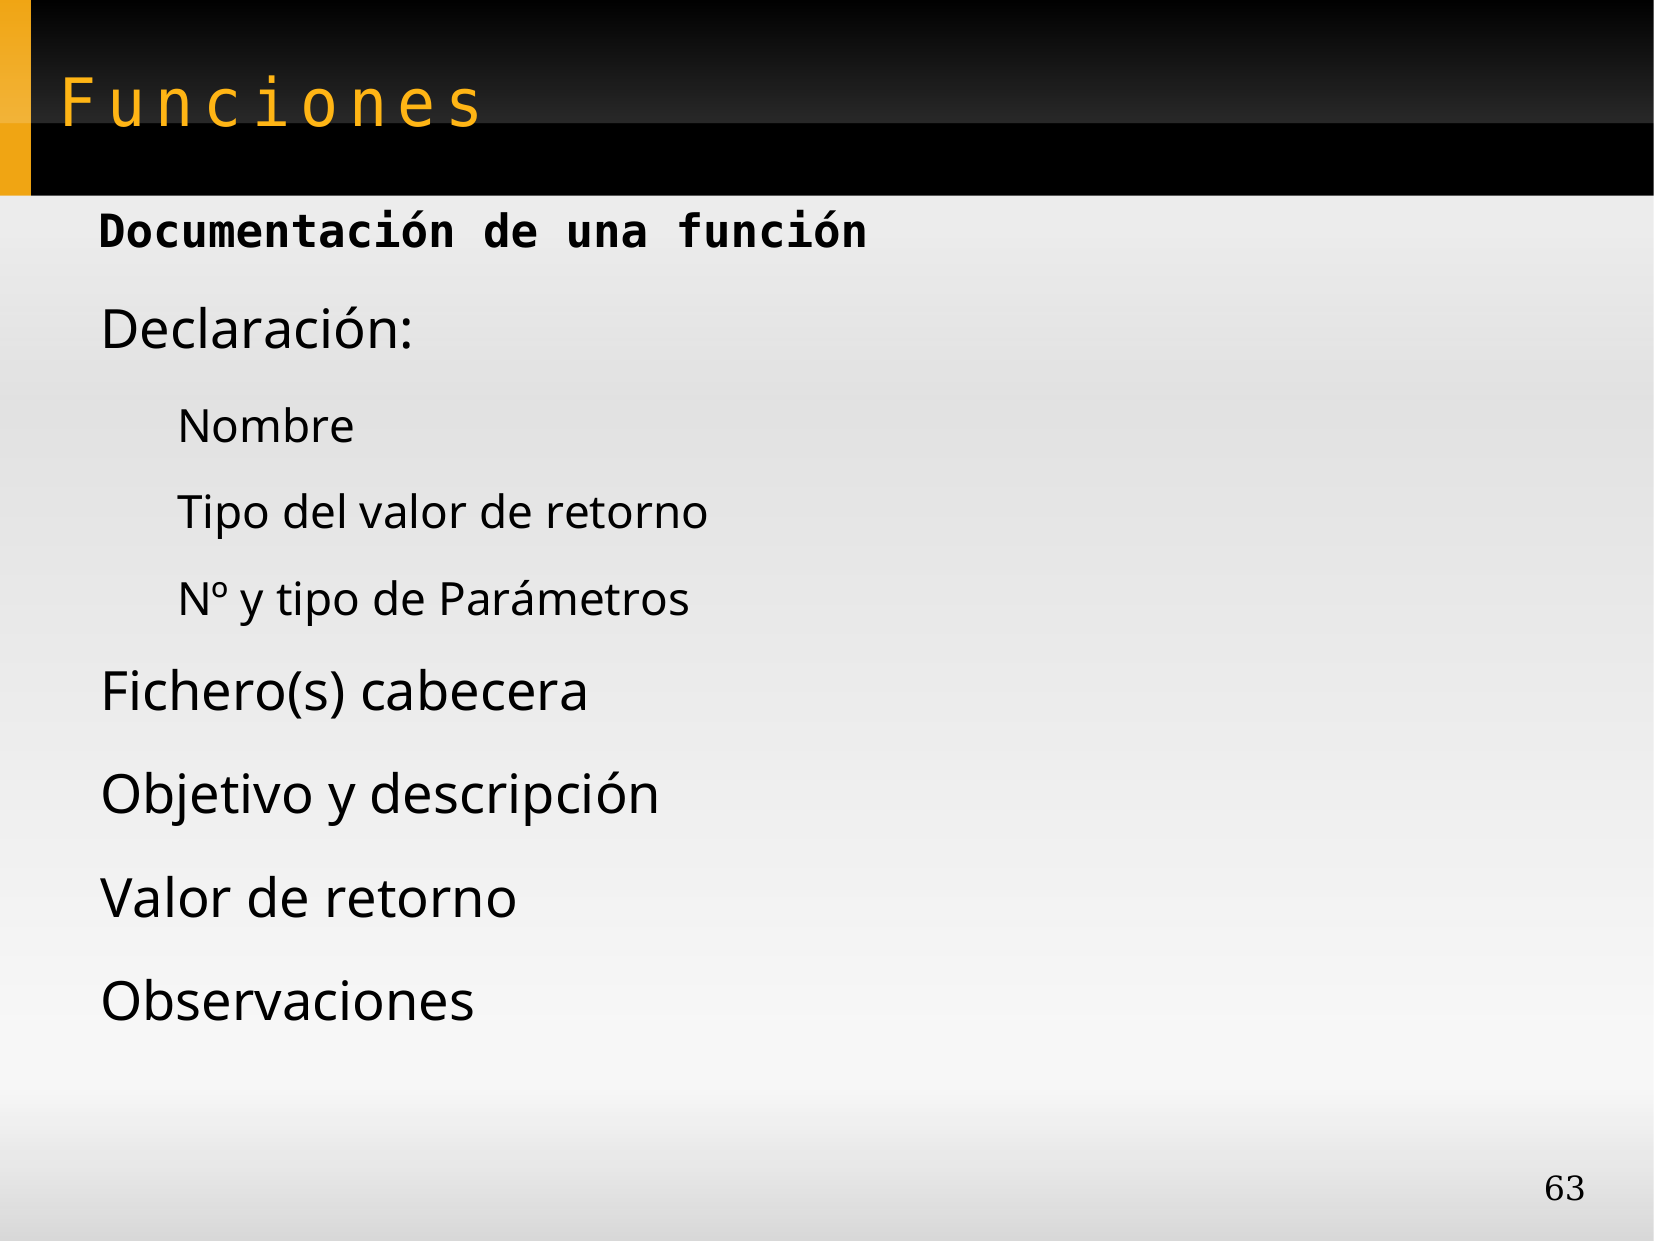

# Funciones
Documentación de una función
Declaración:
Nombre
Tipo del valor de retorno
Nº y tipo de Parámetros
Fichero(s) cabecera
Objetivo y descripción
Valor de retorno
Observaciones
63